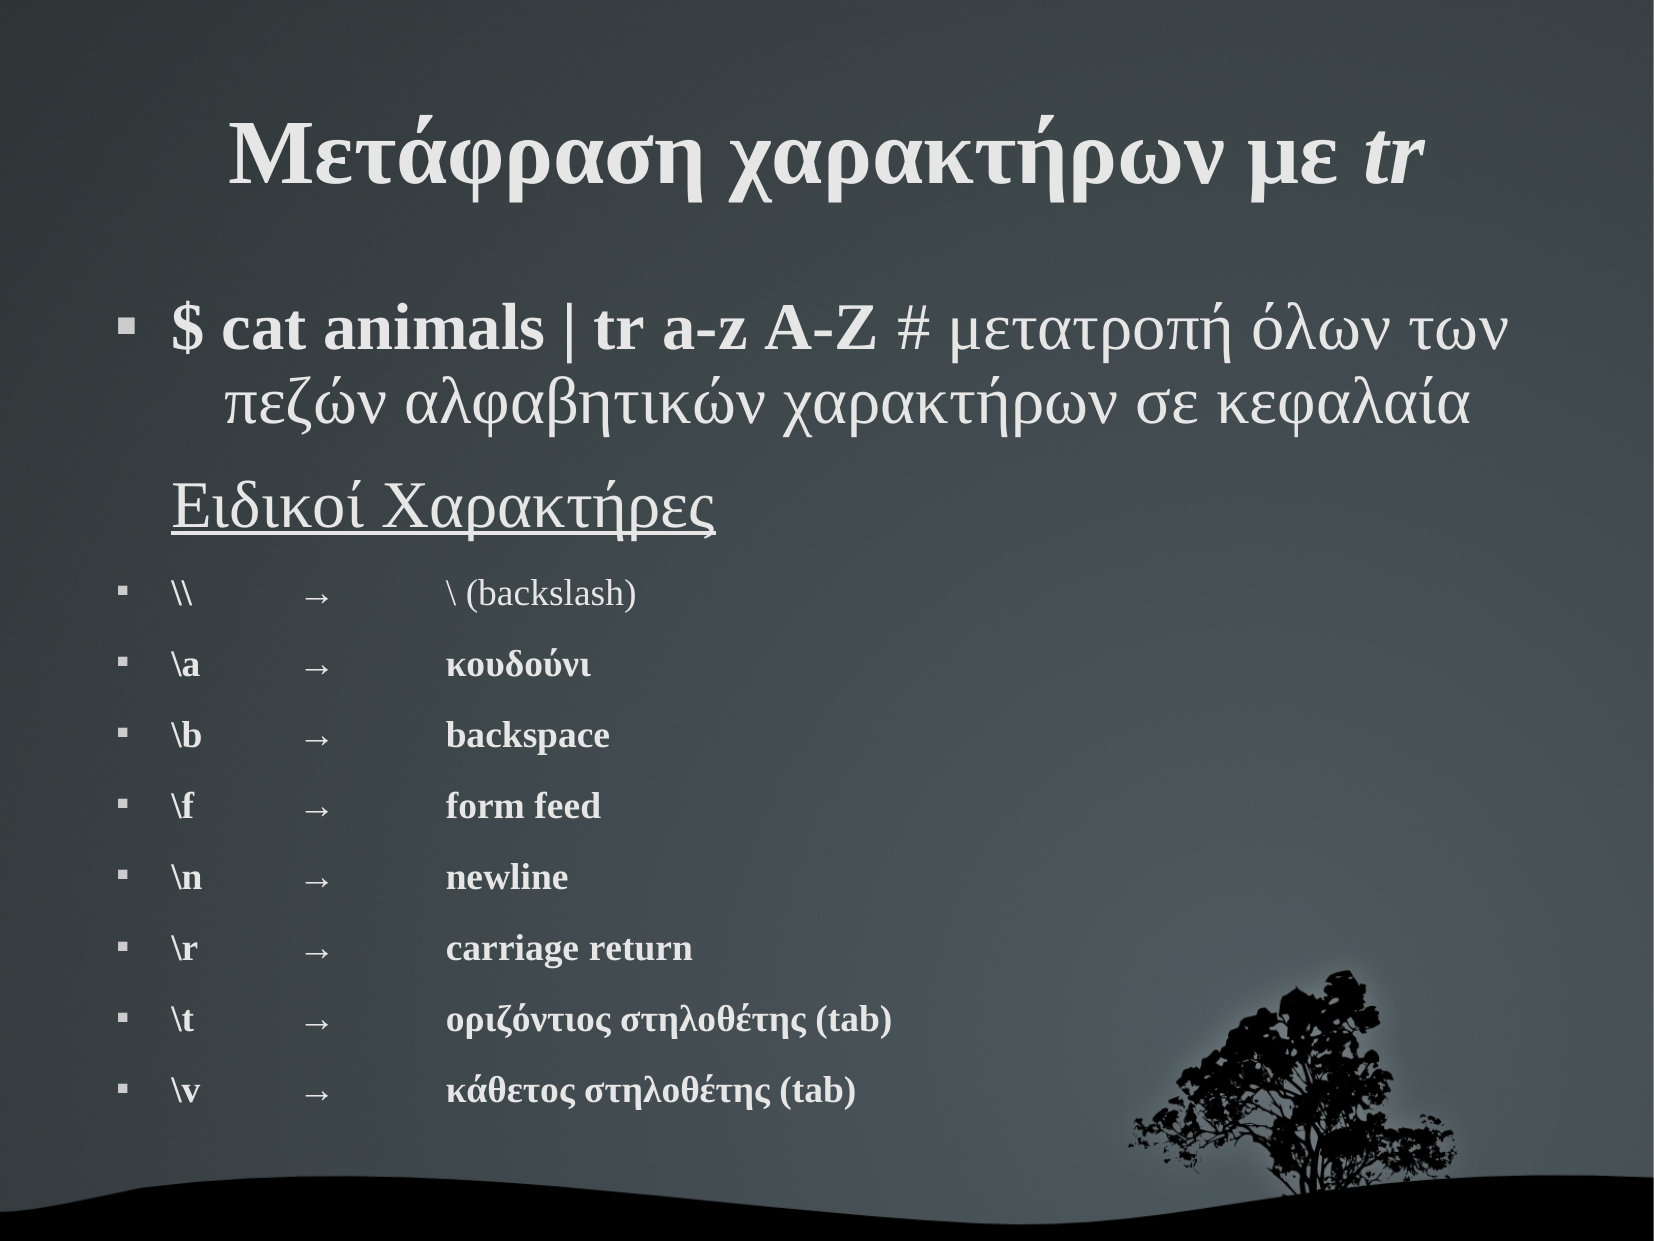

# Μετάφραση χαρακτήρων με tr
$ cat animals | tr a-z A-Z # μετατροπή όλων των πεζών αλφαβητικών χαρακτήρων σε κεφαλαία
Ειδικοί Χαρακτήρες
\\	→ 		\ (backslash)
\a	→		κουδούνι
\b	→		backspace
\f	→		form feed
\n	→		newline
\r	→		carriage return
\t	→		οριζόντιος στηλοθέτης (tab)
\v	→		κάθετος στηλοθέτης (tab)